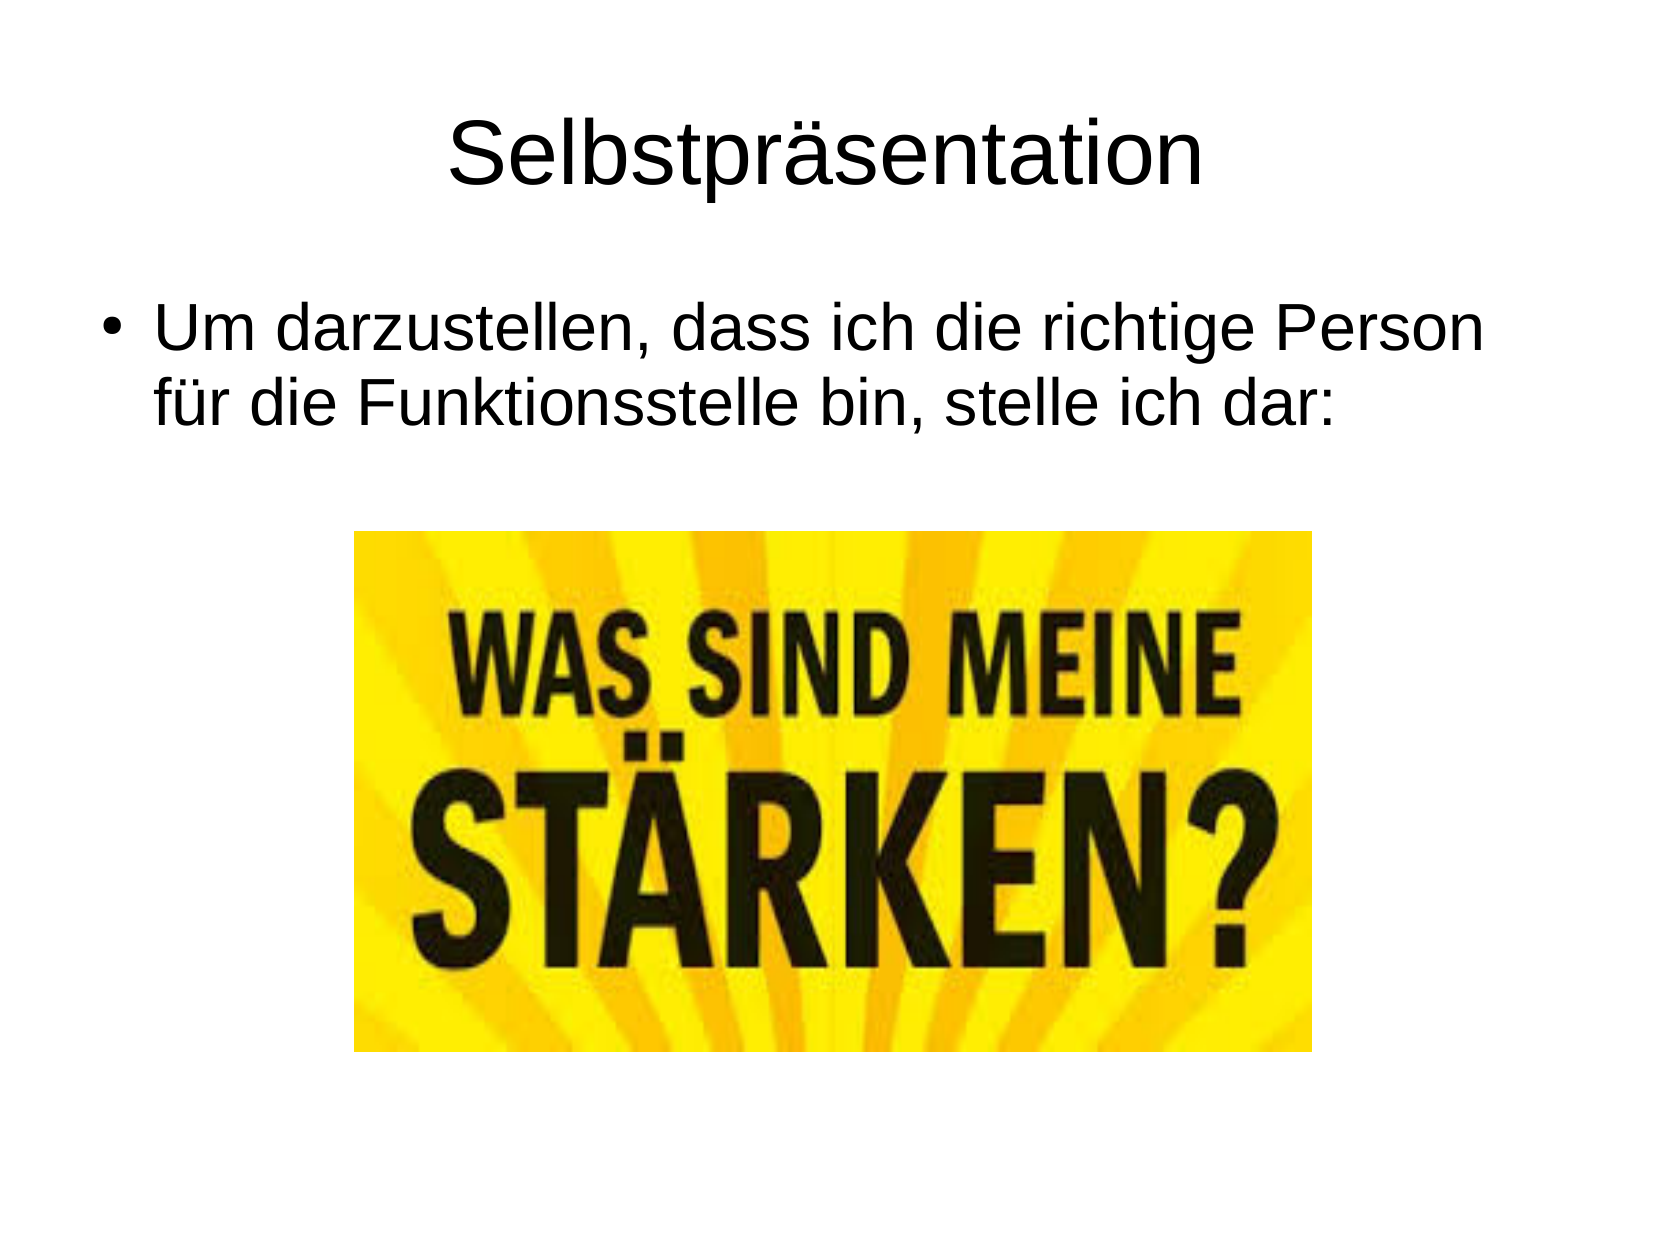

# Selbstpräsentation
Um darzustellen, dass ich die richtige Person für die Funktionsstelle bin, stelle ich dar: